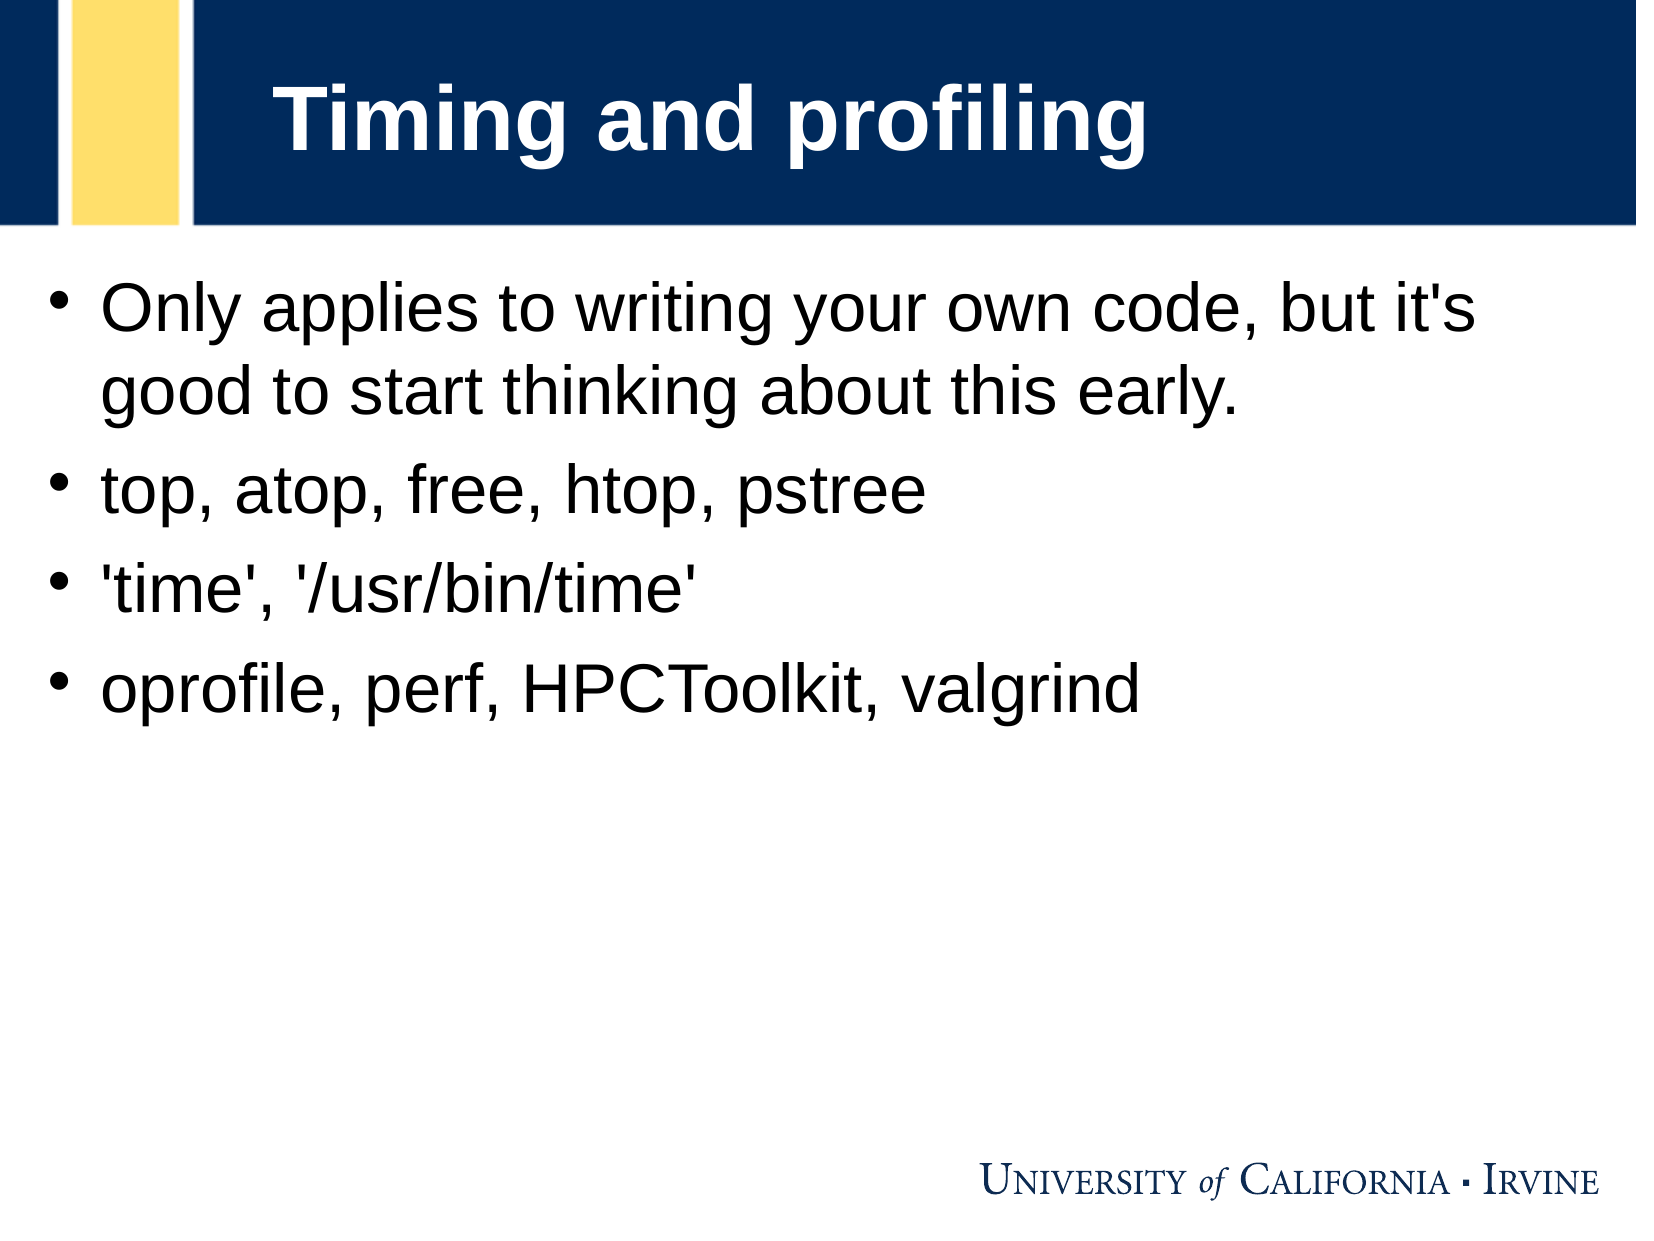

# Timing and profiling
Only applies to writing your own code, but it's good to start thinking about this early.
top, atop, free, htop, pstree
'time', '/usr/bin/time'
oprofile, perf, HPCToolkit, valgrind